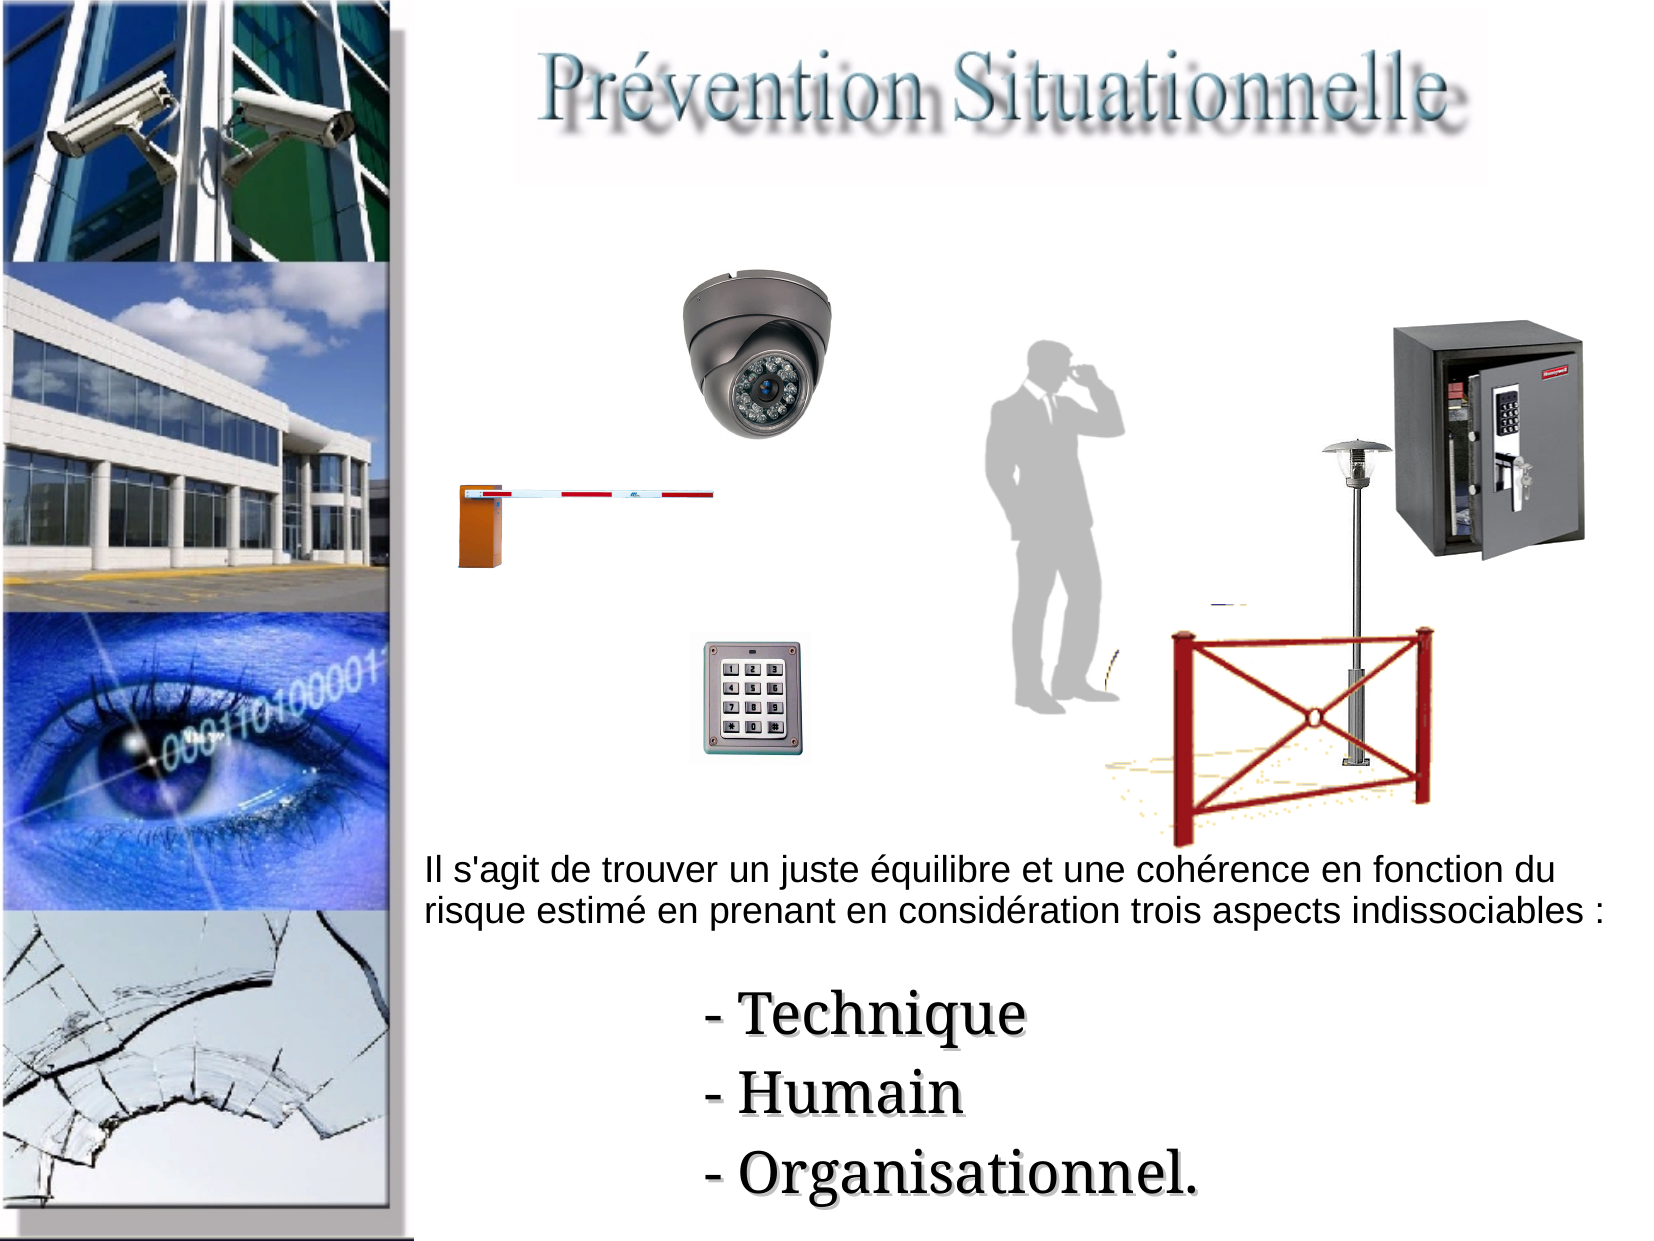

Il s'agit de trouver un juste équilibre et une cohérence en fonction du risque estimé en prenant en considération trois aspects indissociables :
- Technique
- Humain
- Organisationnel.